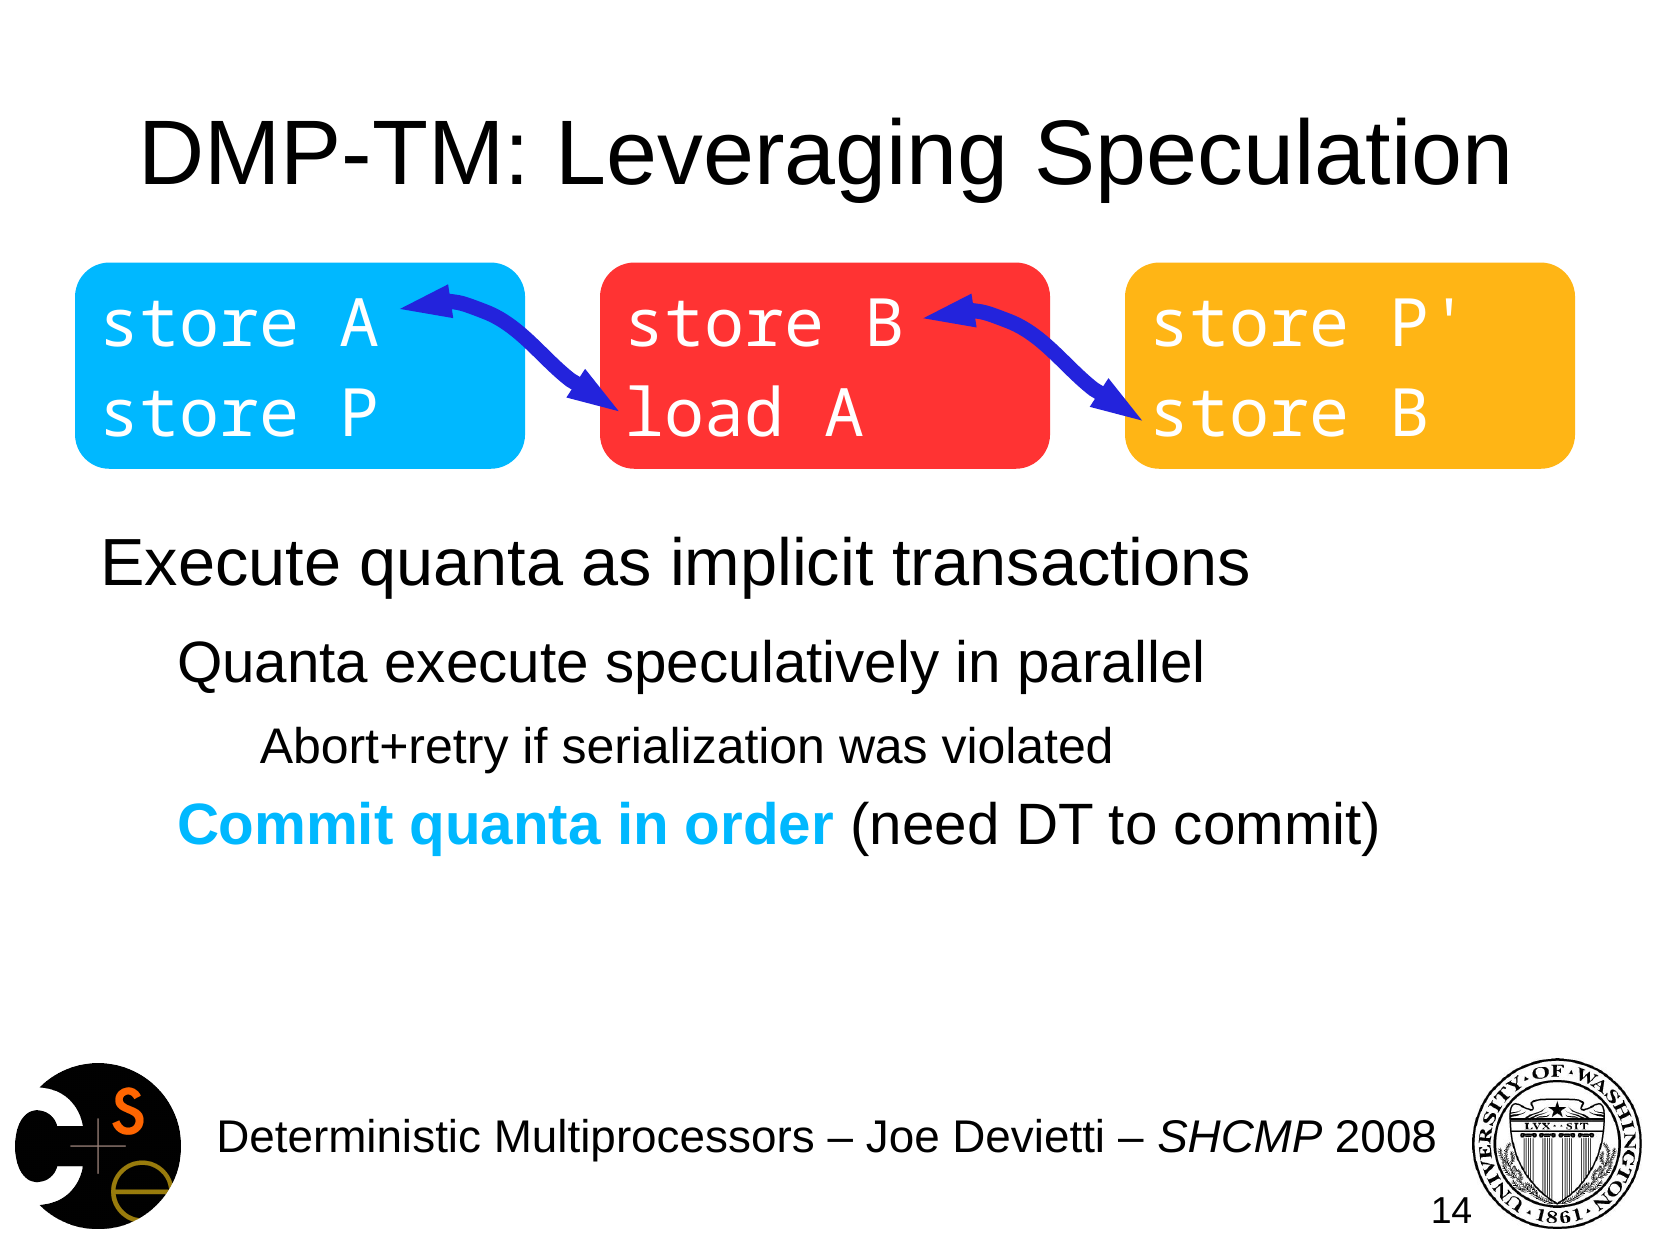

# DMP-TM: Leveraging Speculation
store A
store P
store B
load A
store P'
store B
Execute quanta as implicit transactions
Quanta execute speculatively in parallel
Abort+retry if serialization was violated
Commit quanta in order (need DT to commit)
14